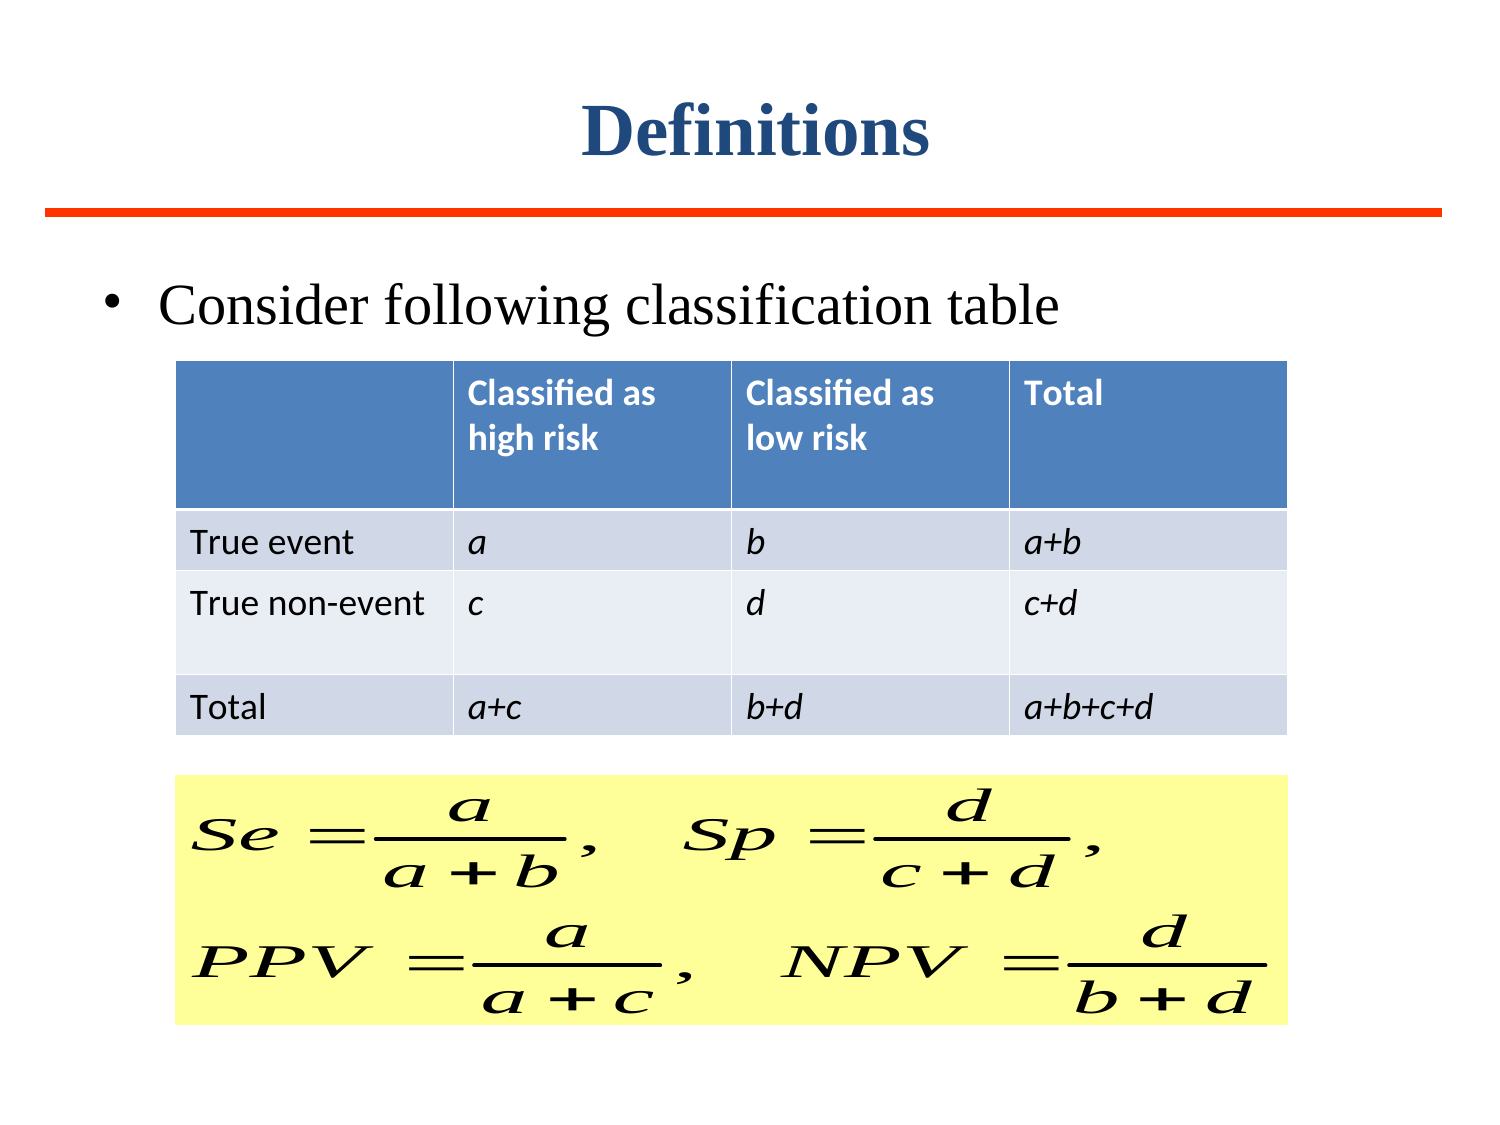

Definitions
Consider following classification table
| | Classified as high risk | Classified as low risk | Total |
| --- | --- | --- | --- |
| True event | a | b | a+b |
| True non-event | c | d | c+d |
| Total | a+c | b+d | a+b+c+d |